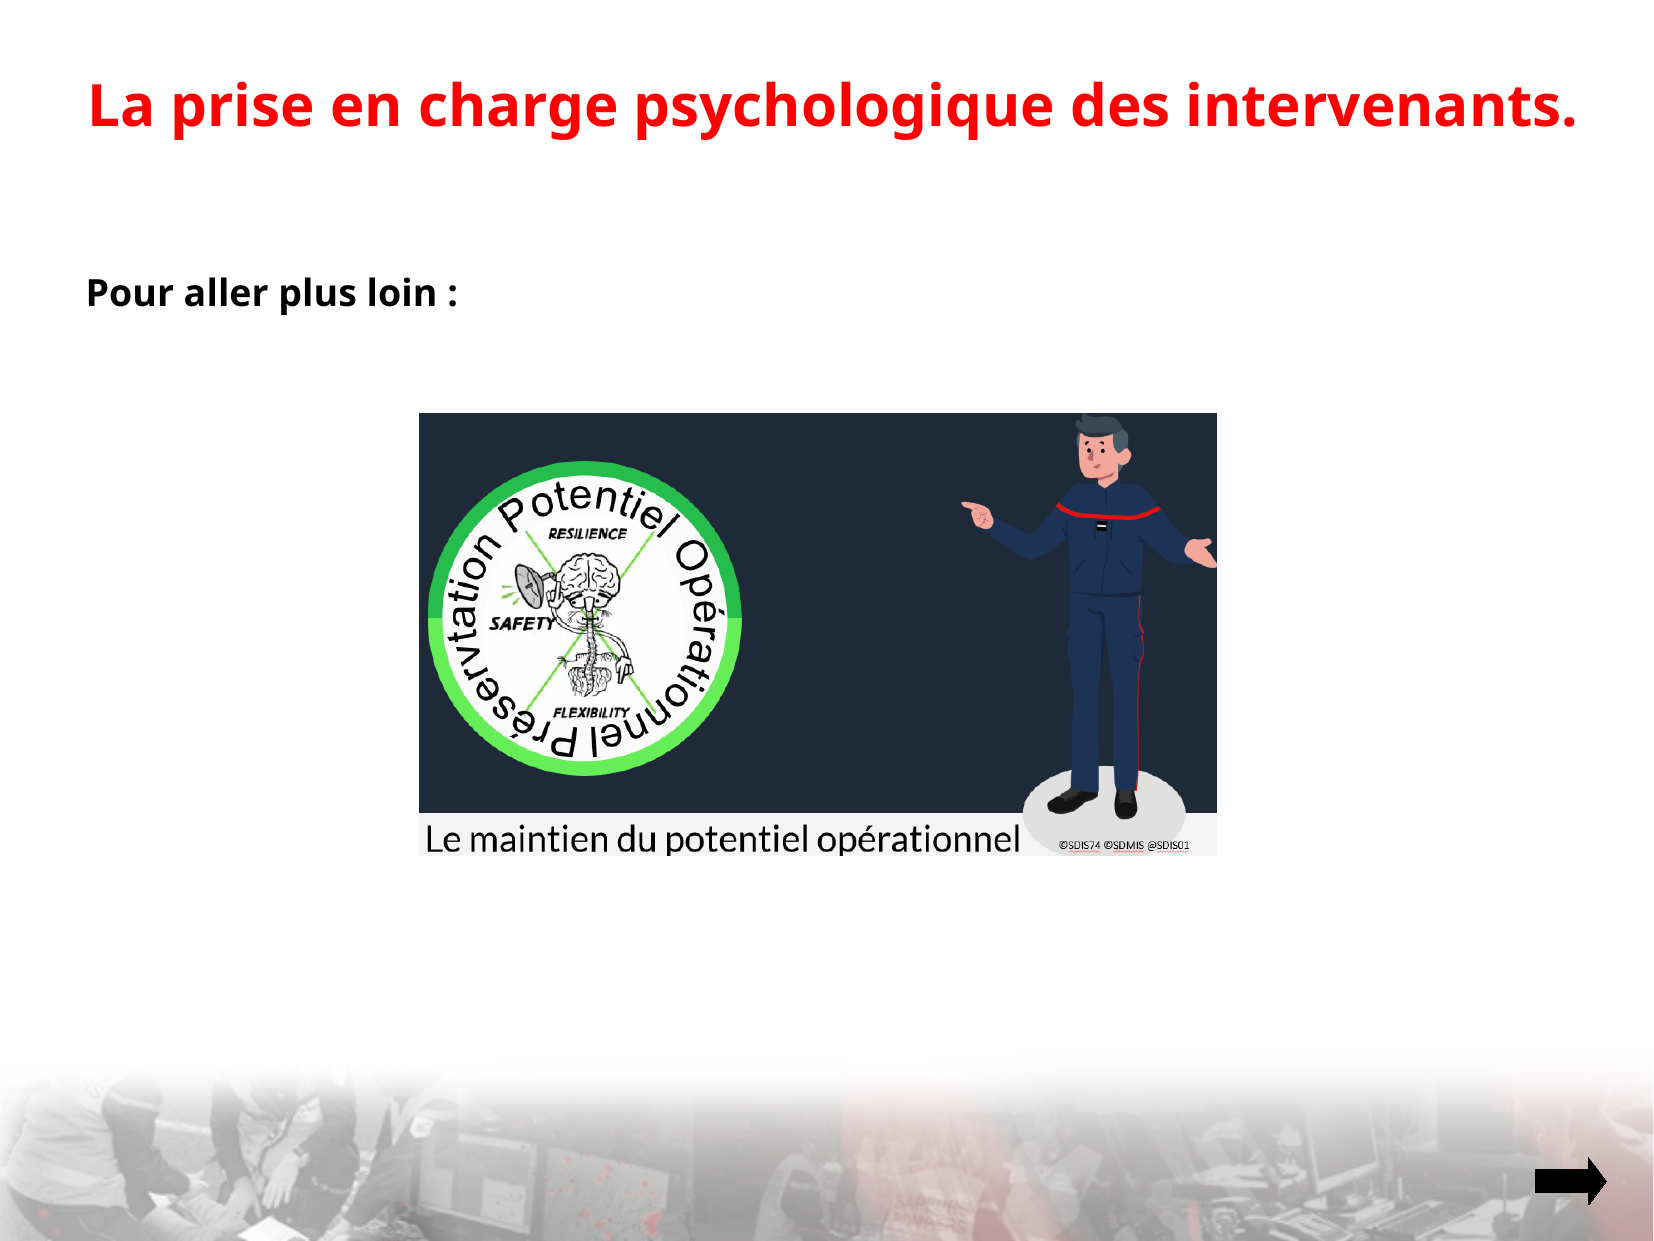

# La prise en charge psychologique des intervenants.
Pour aller plus loin :